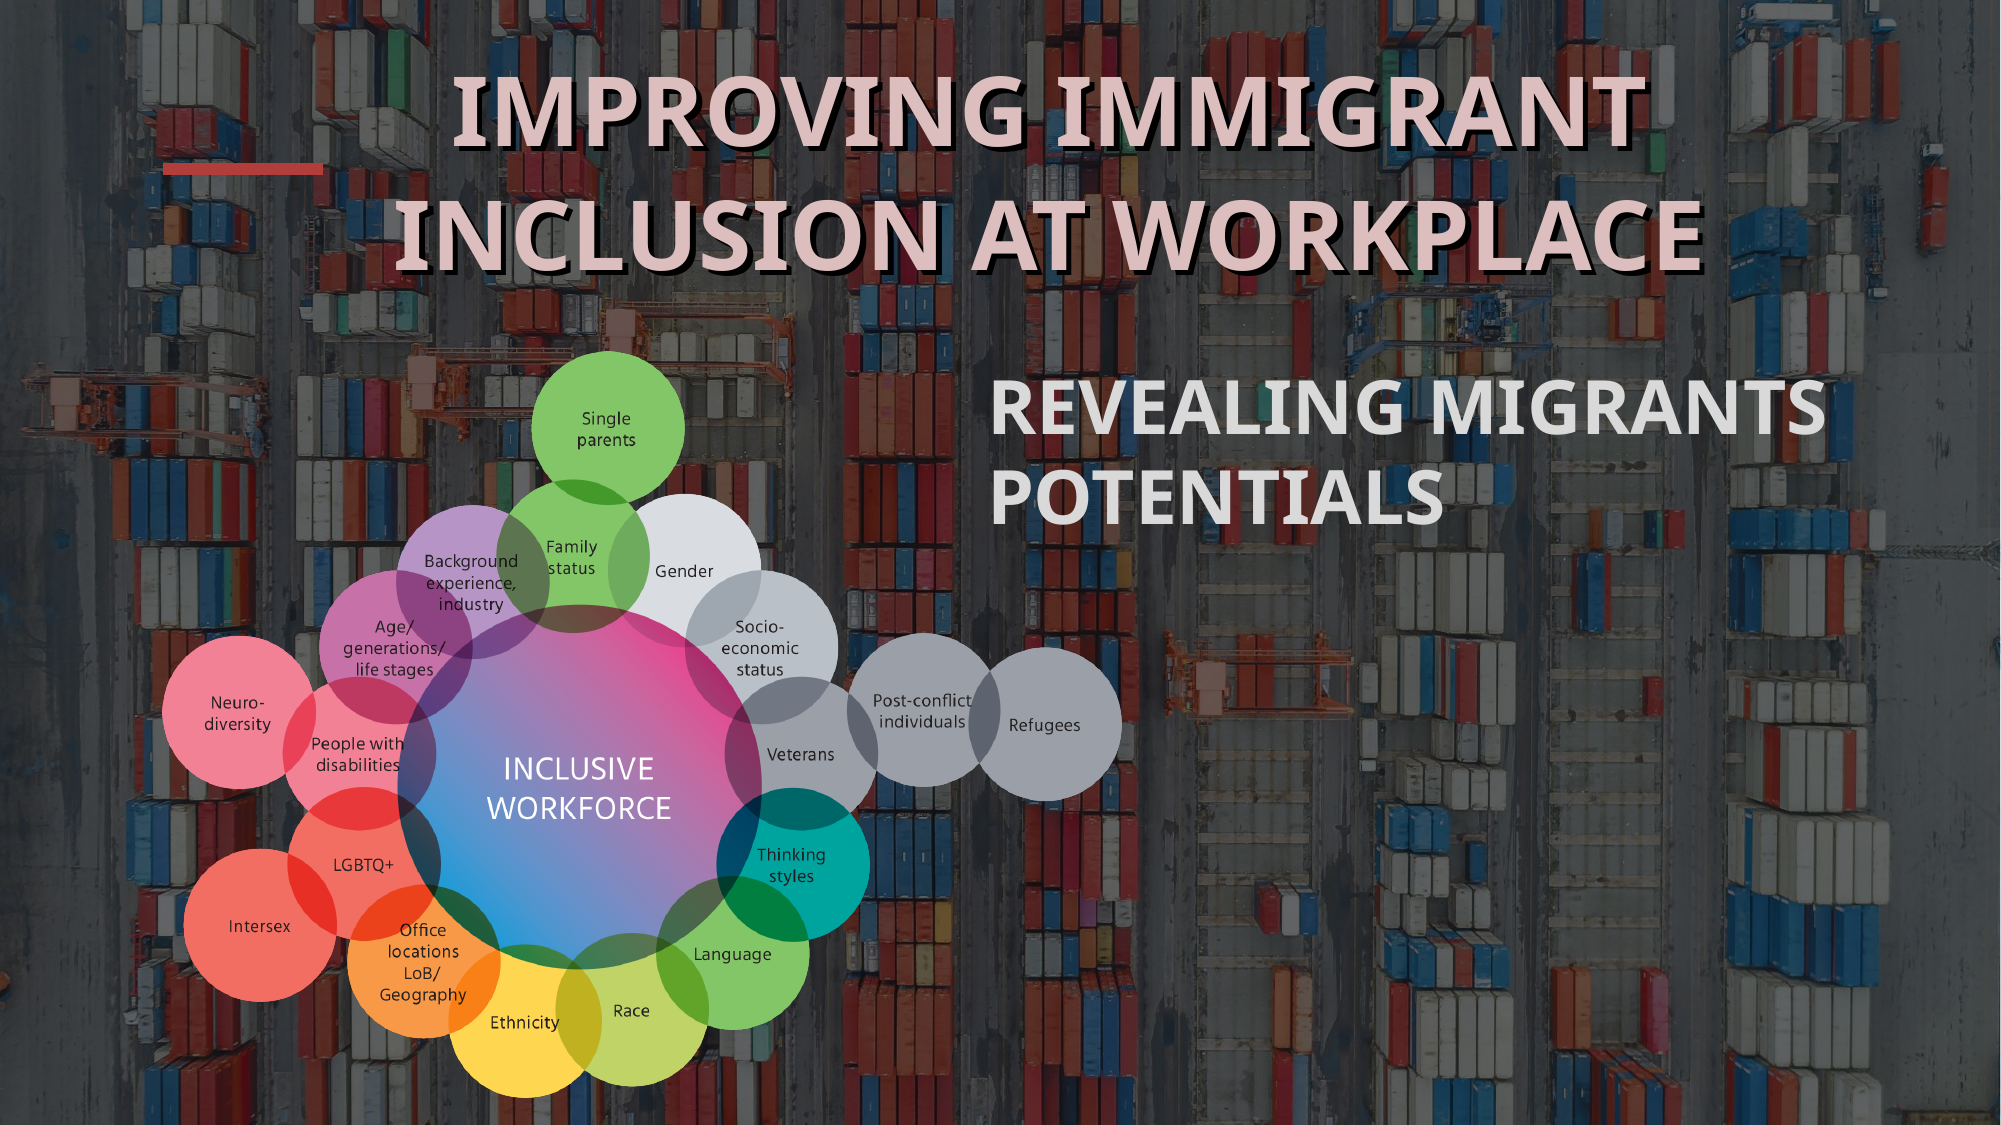

# IMPROVING IMMIGRANT INCLUSION AT WORKPLACE
REVEALING MIGRANTS POTENTIALS